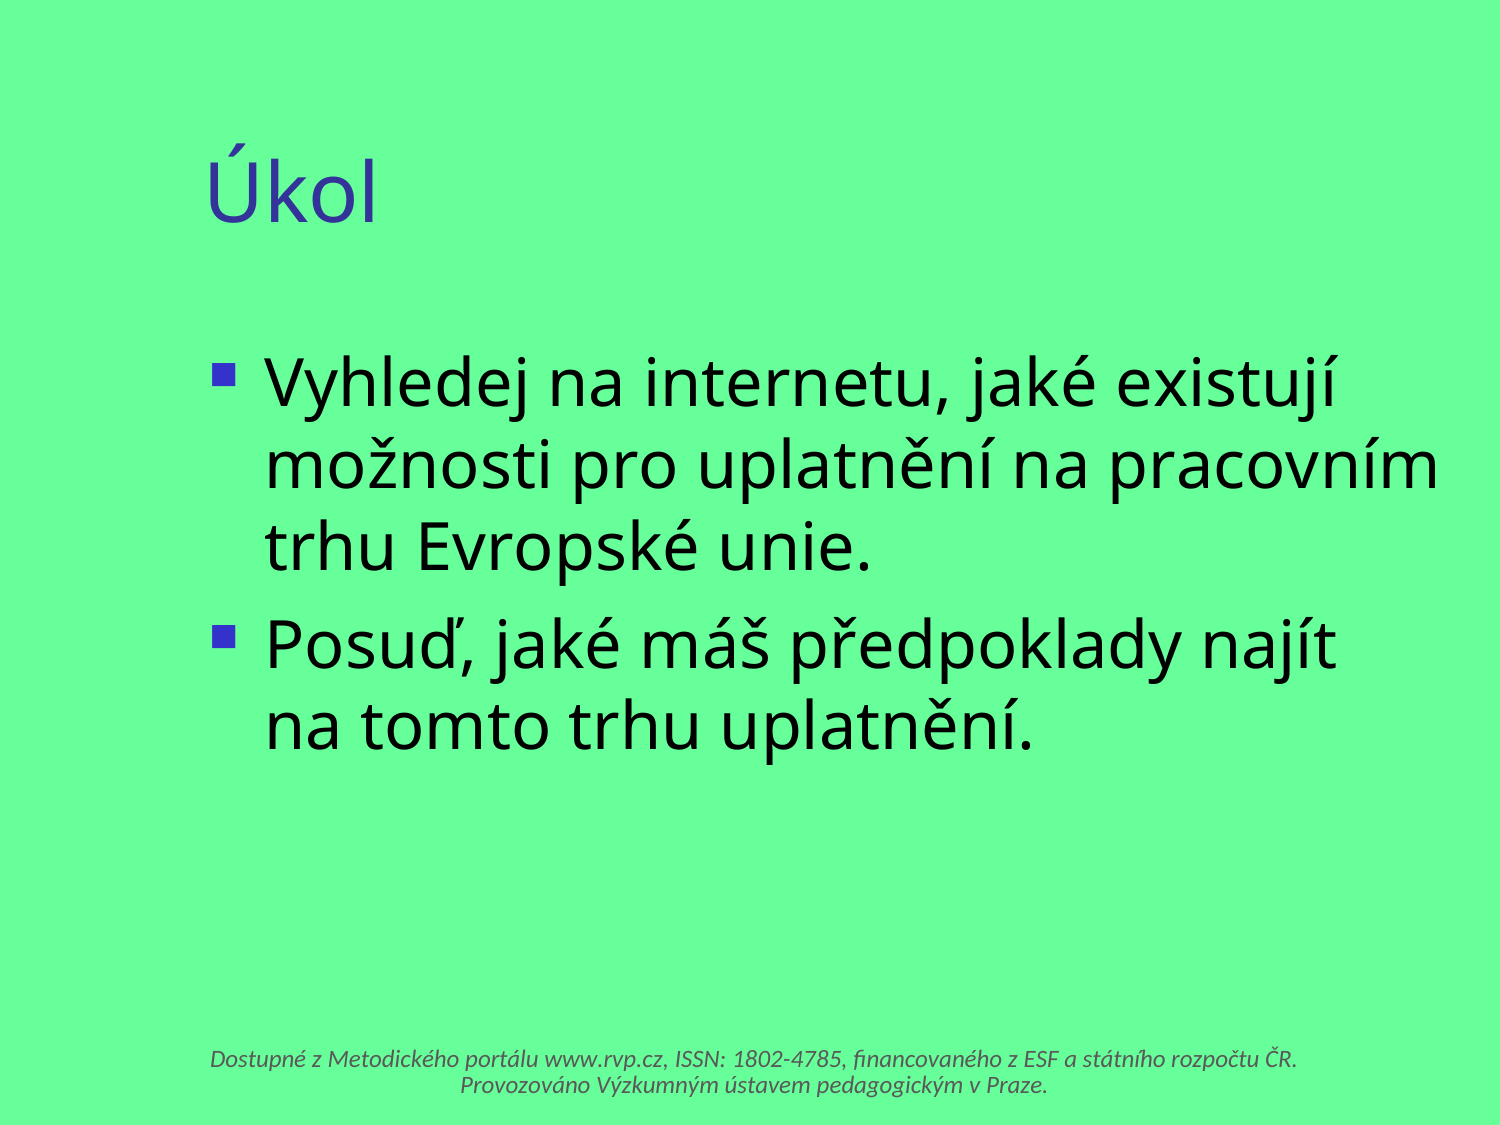

# Úkol
Vyhledej na internetu, jaké existují možnosti pro uplatnění na pracovním trhu Evropské unie.
Posuď, jaké máš předpoklady najít
na tomto trhu uplatnění.
Dostupné z Metodického portálu www.rvp.cz, ISSN: 1802-4785, financovaného z ESF a státního rozpočtu ČR. Provozováno Výzkumným ústavem pedagogickým v Praze.